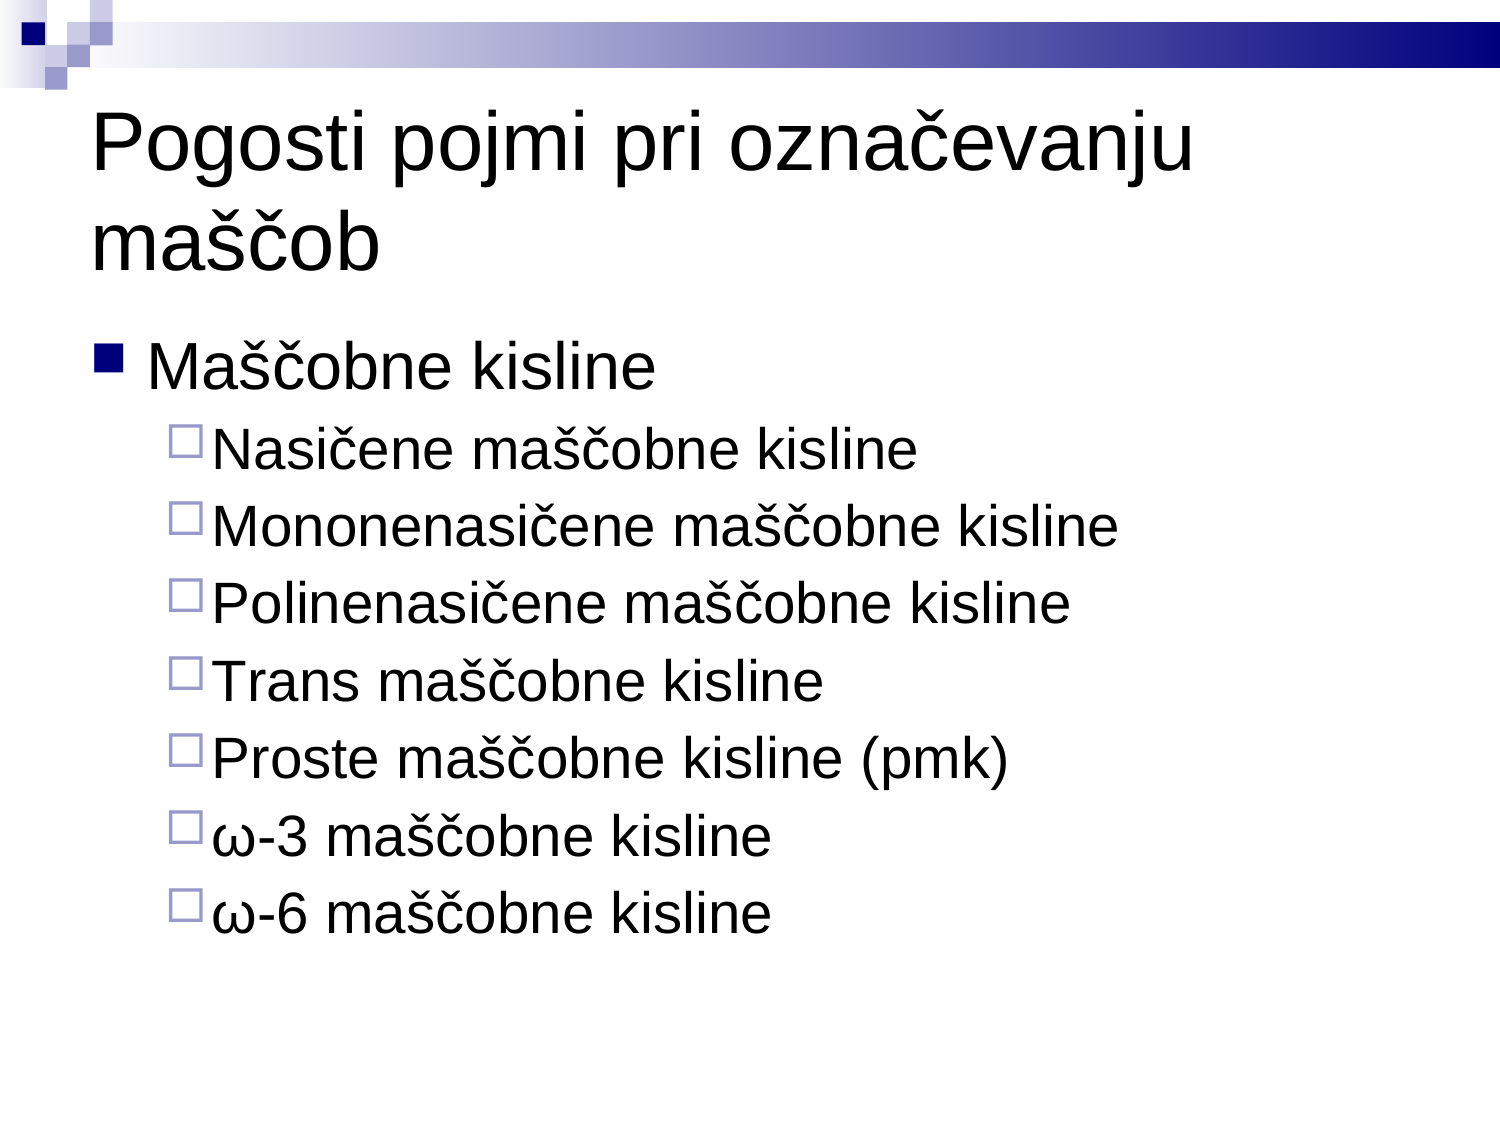

# Pogosti pojmi pri označevanju maščob
Maščobne kisline
Nasičene maščobne kisline
Mononenasičene maščobne kisline
Polinenasičene maščobne kisline
Trans maščobne kisline
Proste maščobne kisline (pmk)
ω-3 maščobne kisline
ω-6 maščobne kisline